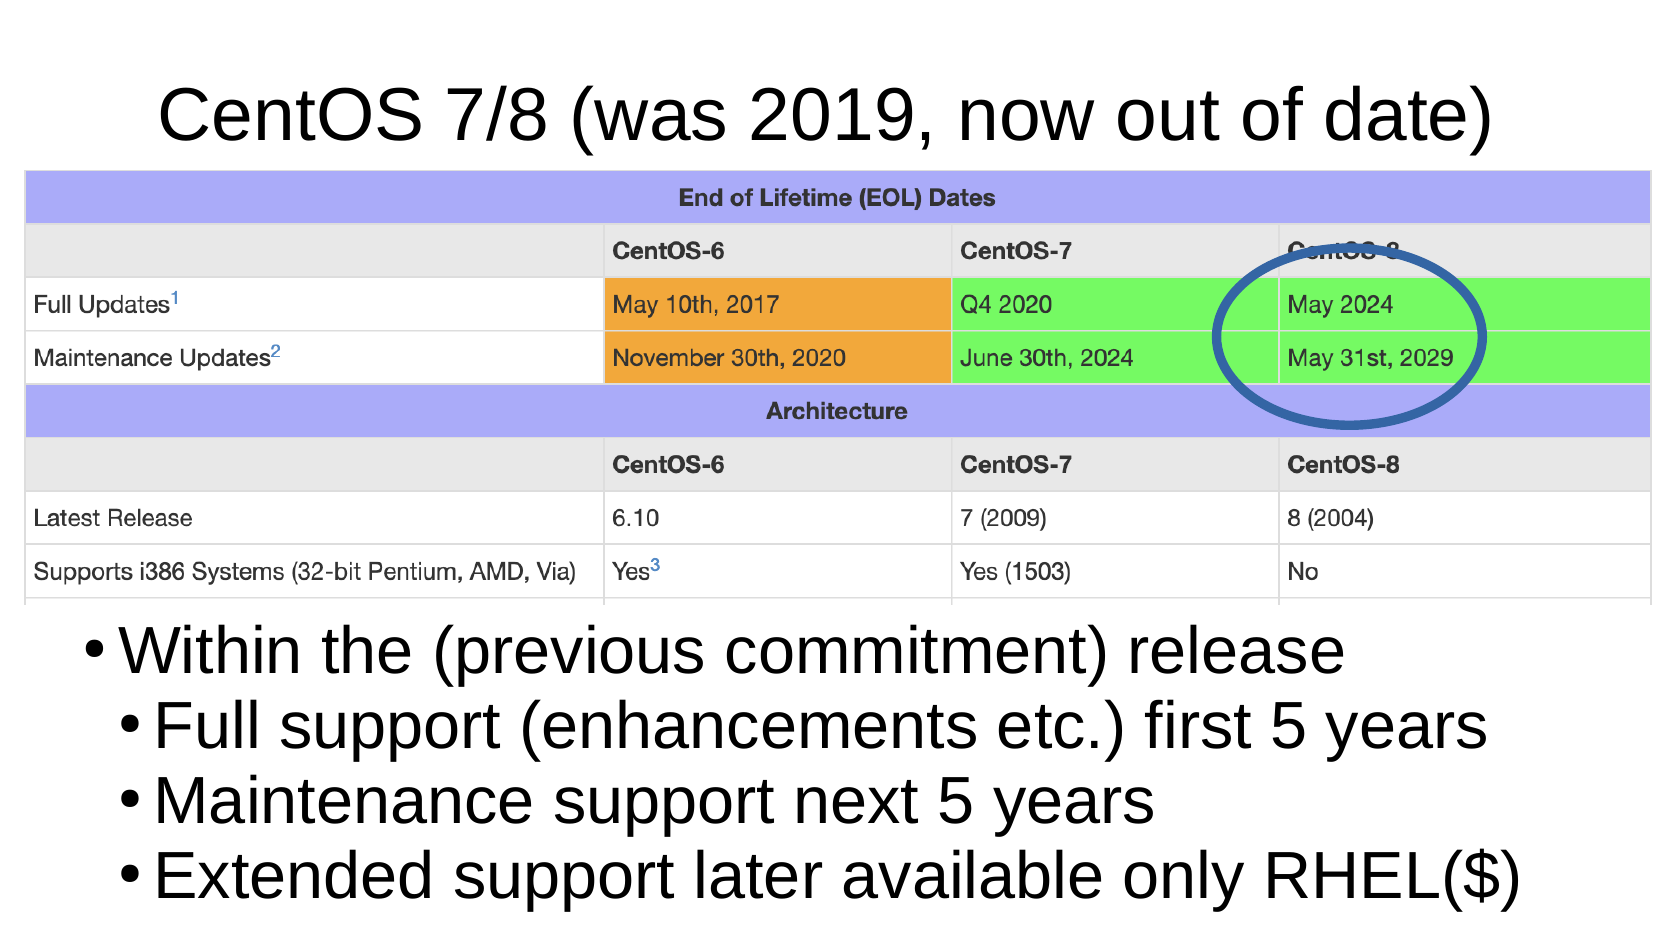

# CentOS 7/8 (was 2019, now out of date)
Within the (previous commitment) release
Full support (enhancements etc.) first 5 years
Maintenance support next 5 years
Extended support later available only RHEL($)